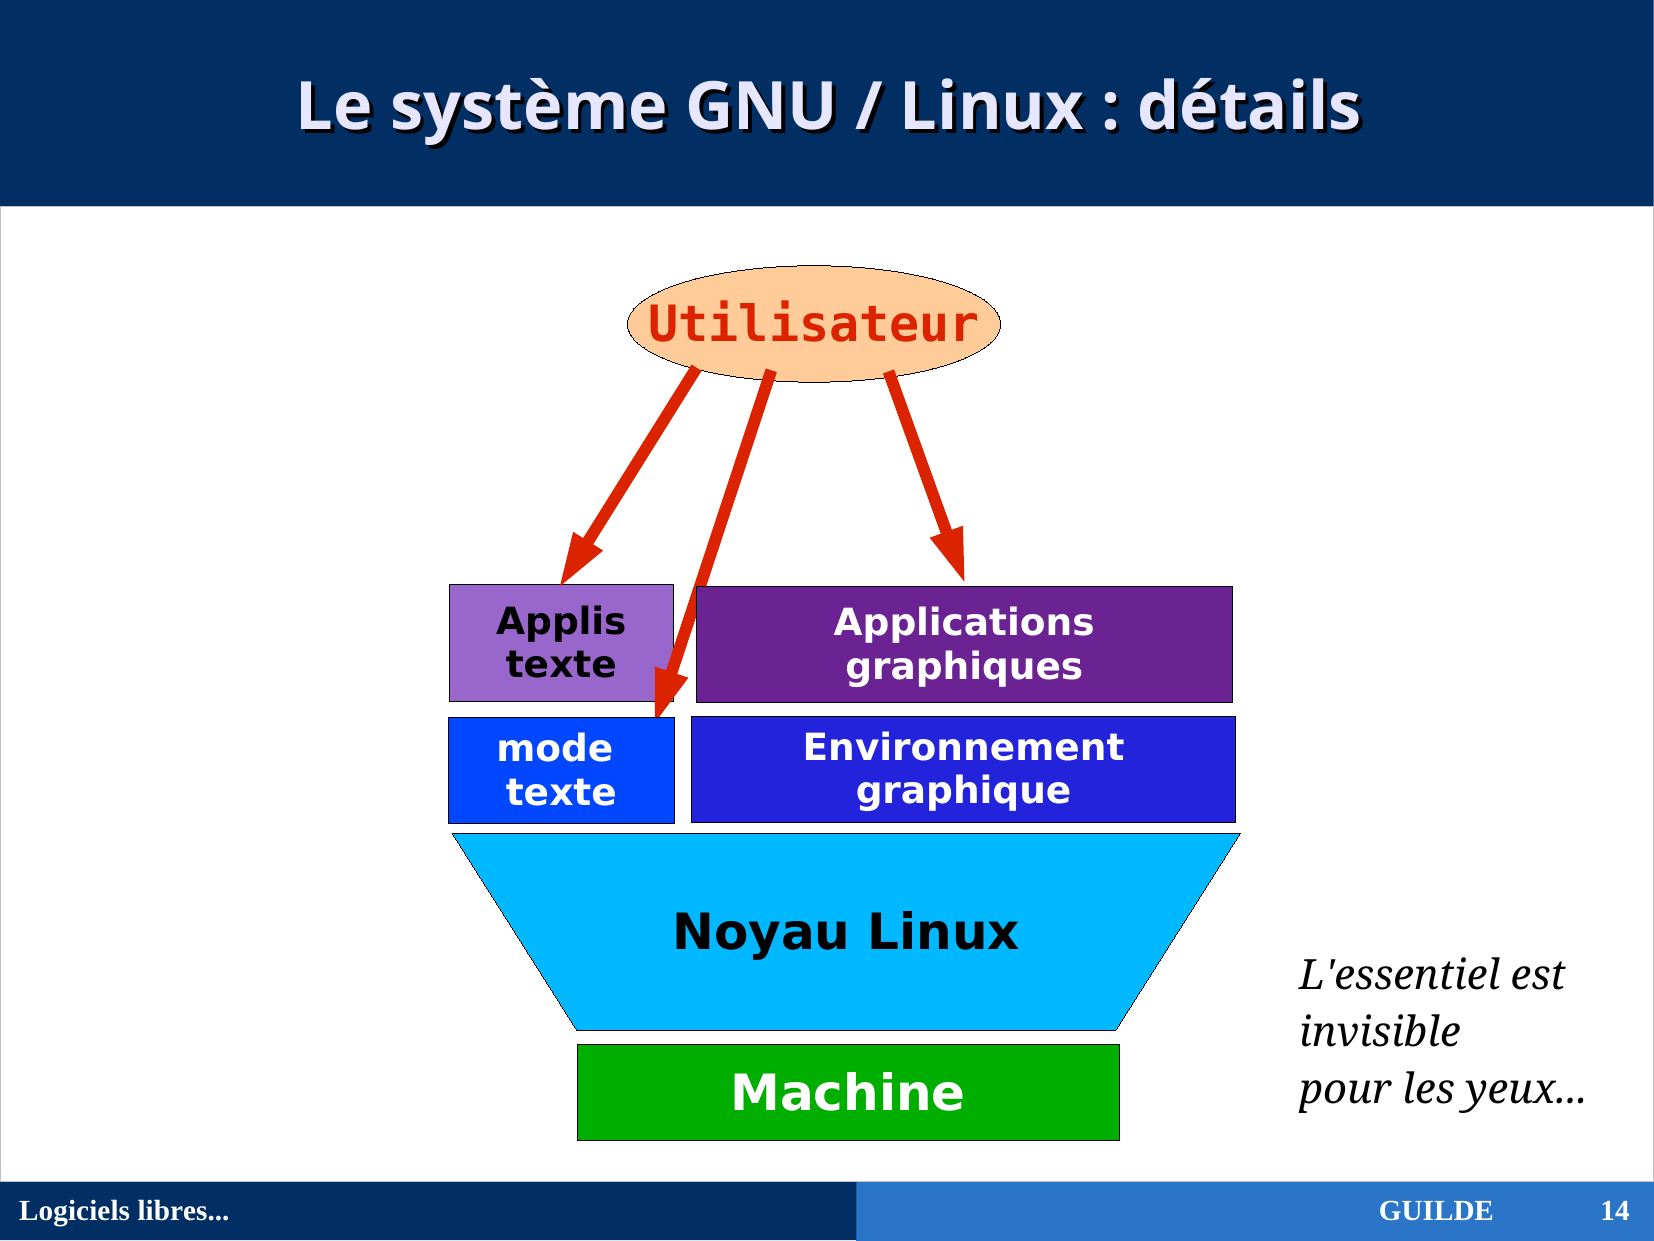

# Le système GNU / Linux : détails
Utilisateur
Applis
texte
Applications
graphiques
Environnement
graphique
mode
texte
Noyau Linux
Machine
L'essentiel est
invisible
pour les yeux...
14